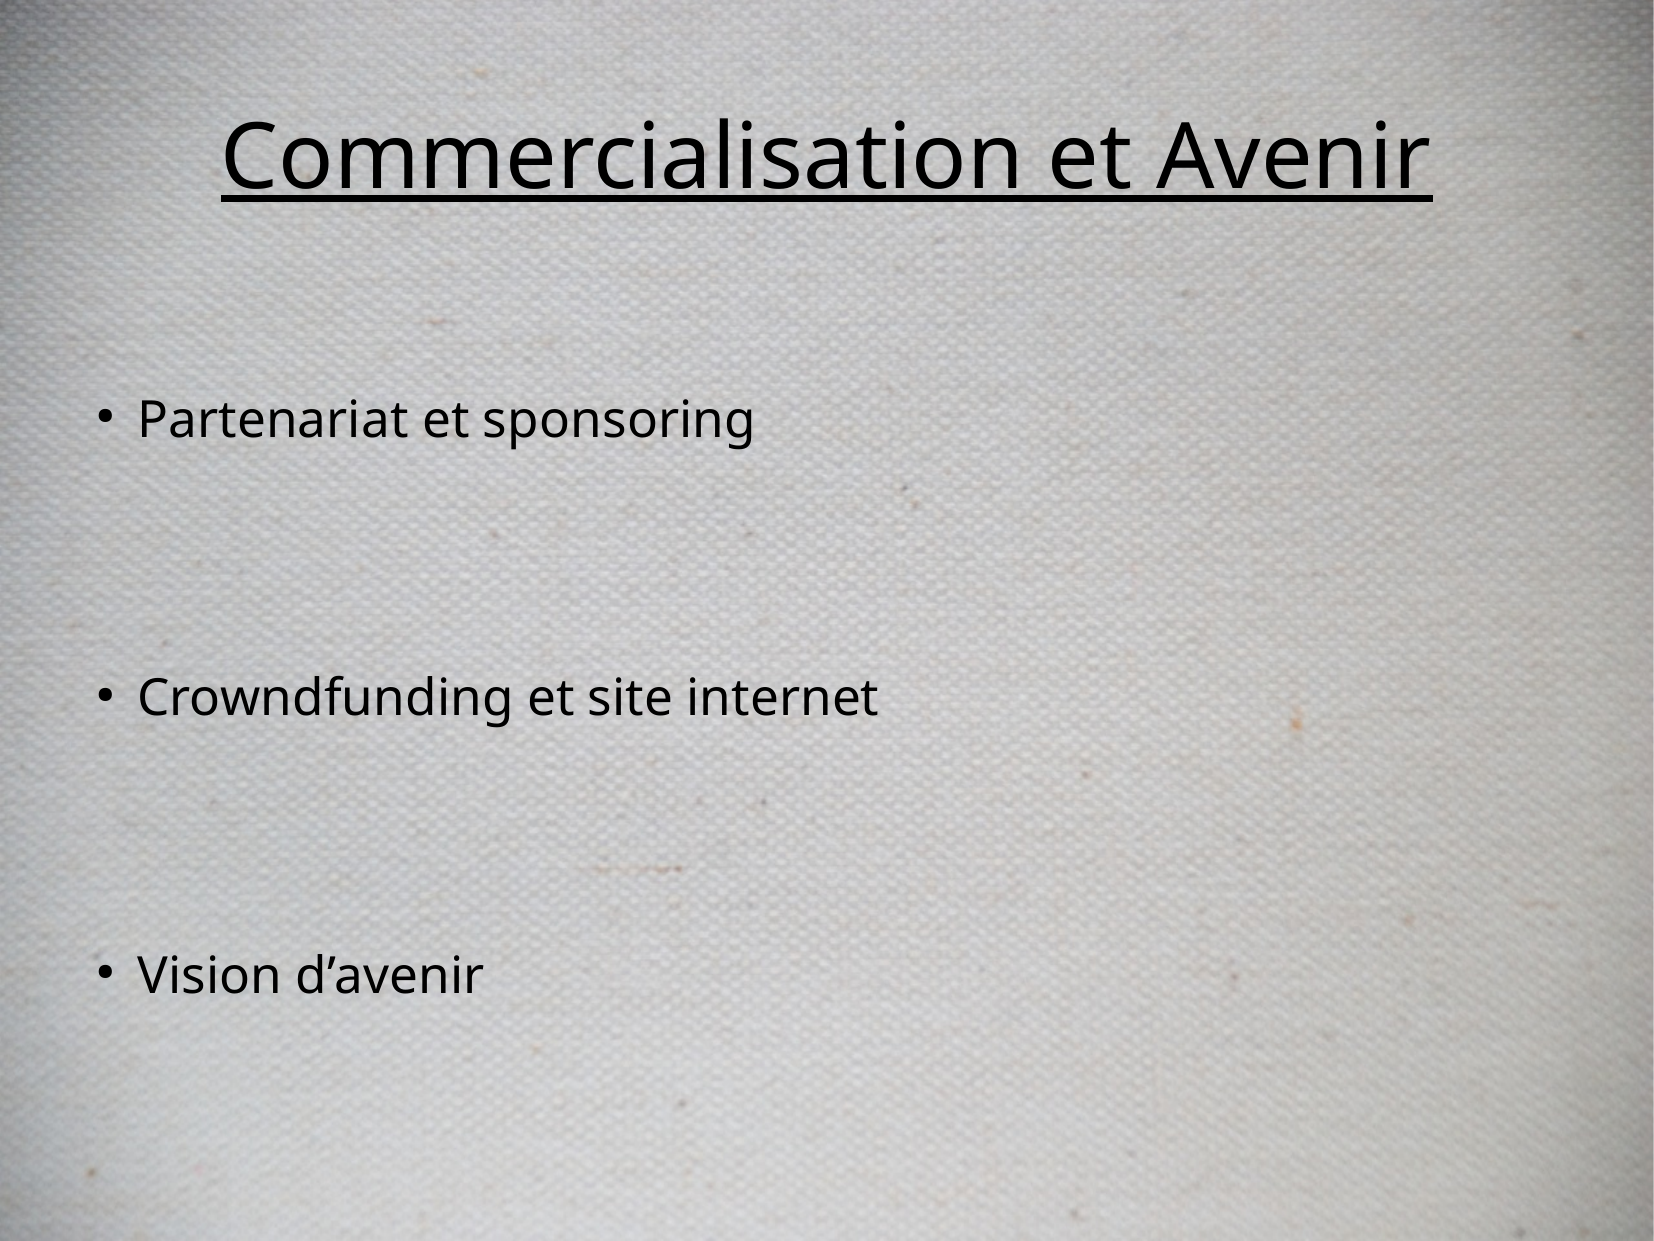

# Commercialisation et Avenir
Partenariat et sponsoring
Crowndfunding et site internet
Vision d’avenir